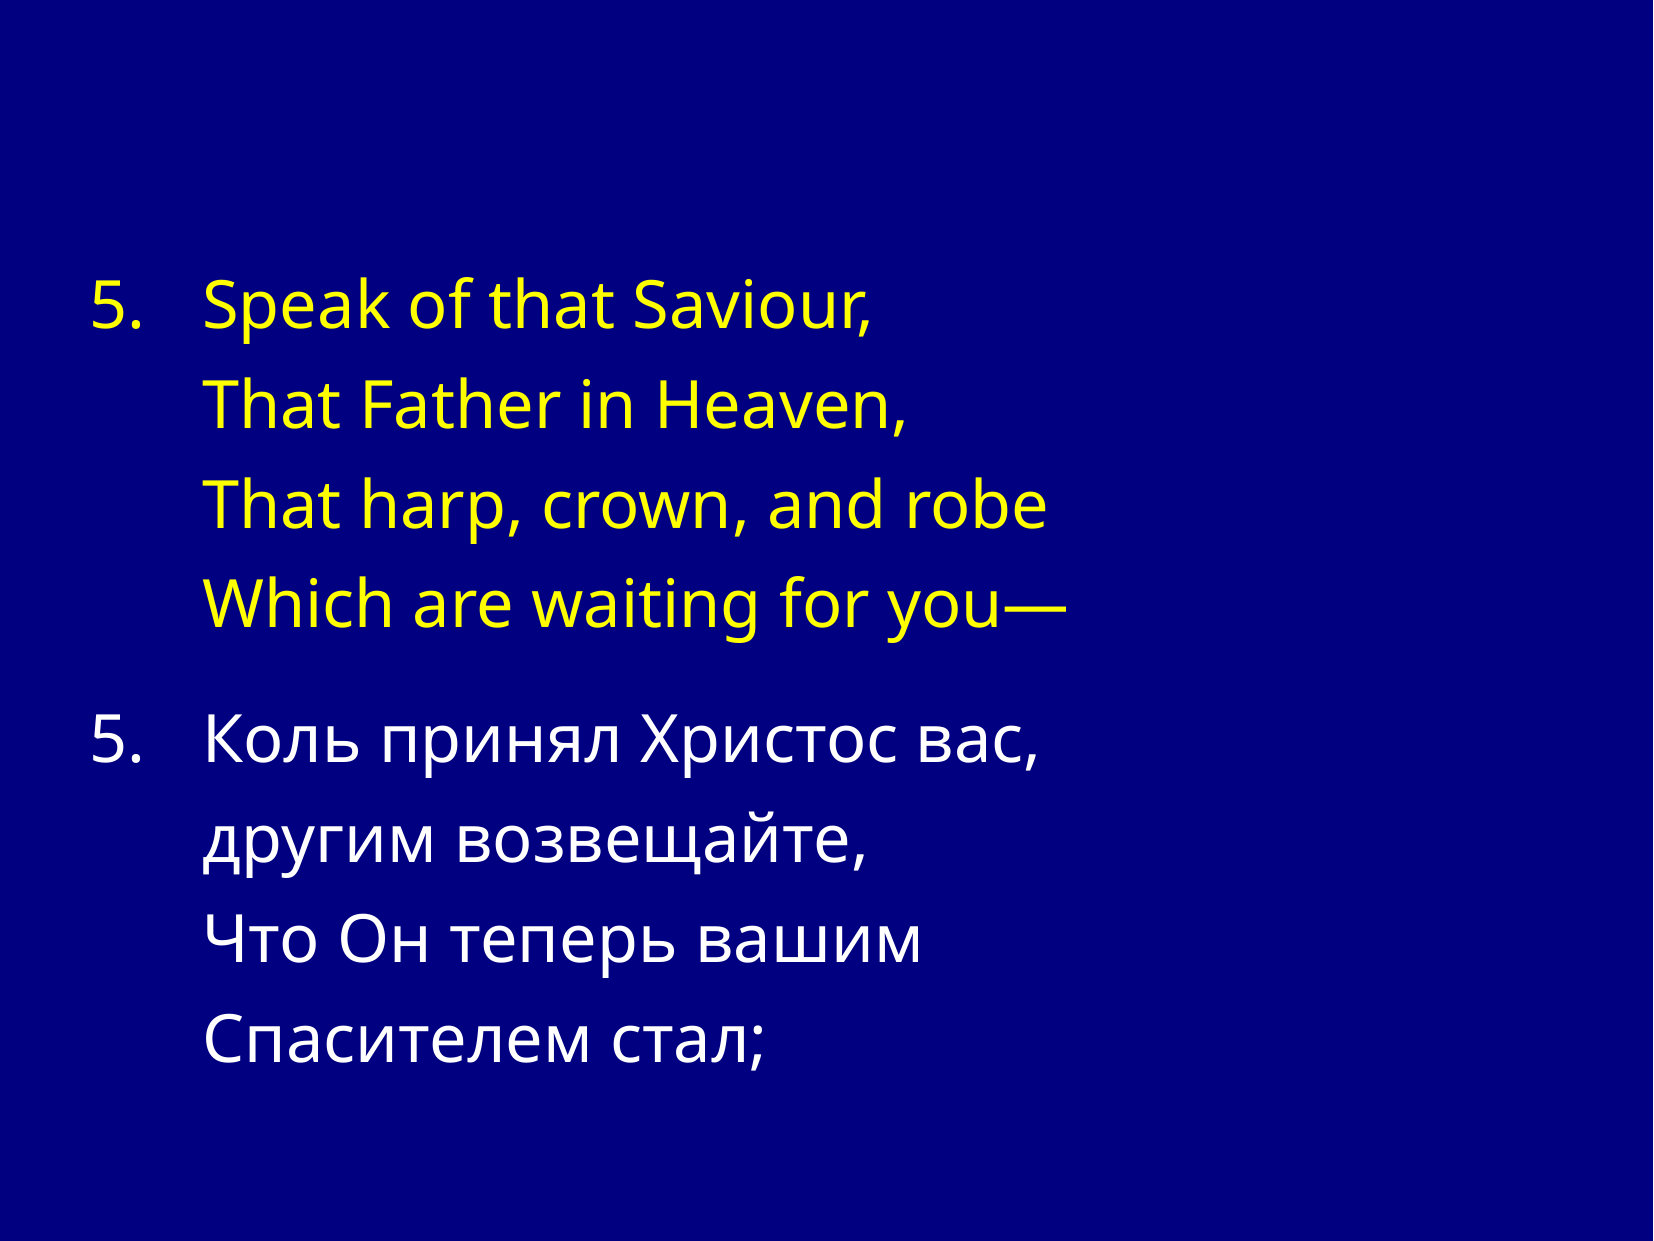

5.	Speak of that Saviour,
	That Father in Heaven,
	That harp, crown, and robe
	Which are waiting for you—
5.	Коль принял Христос вас,
	другим возвещайте,
	Что Он теперь вашим
	Спасителем стал;